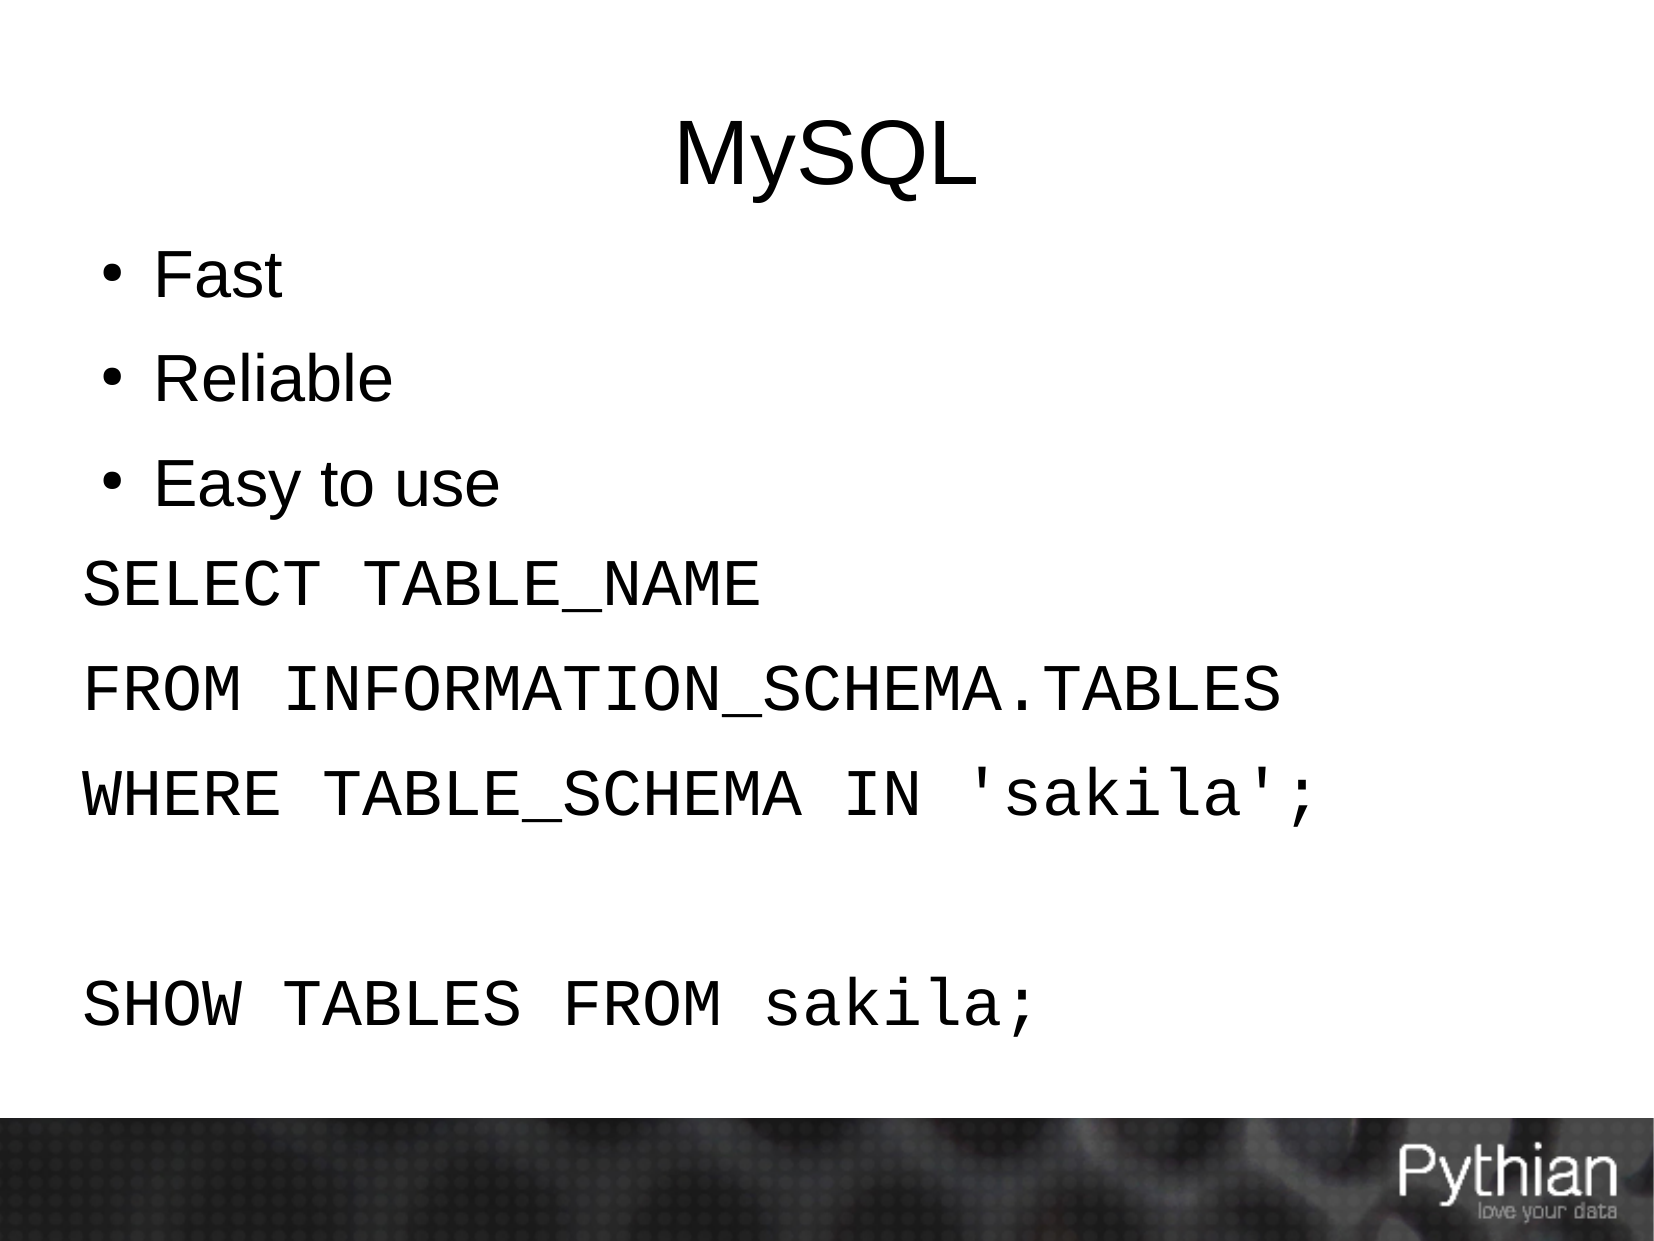

# MySQL
Fast
Reliable
Easy to use
SELECT TABLE_NAME
FROM INFORMATION_SCHEMA.TABLES
WHERE TABLE_SCHEMA IN 'sakila';
SHOW TABLES FROM sakila;